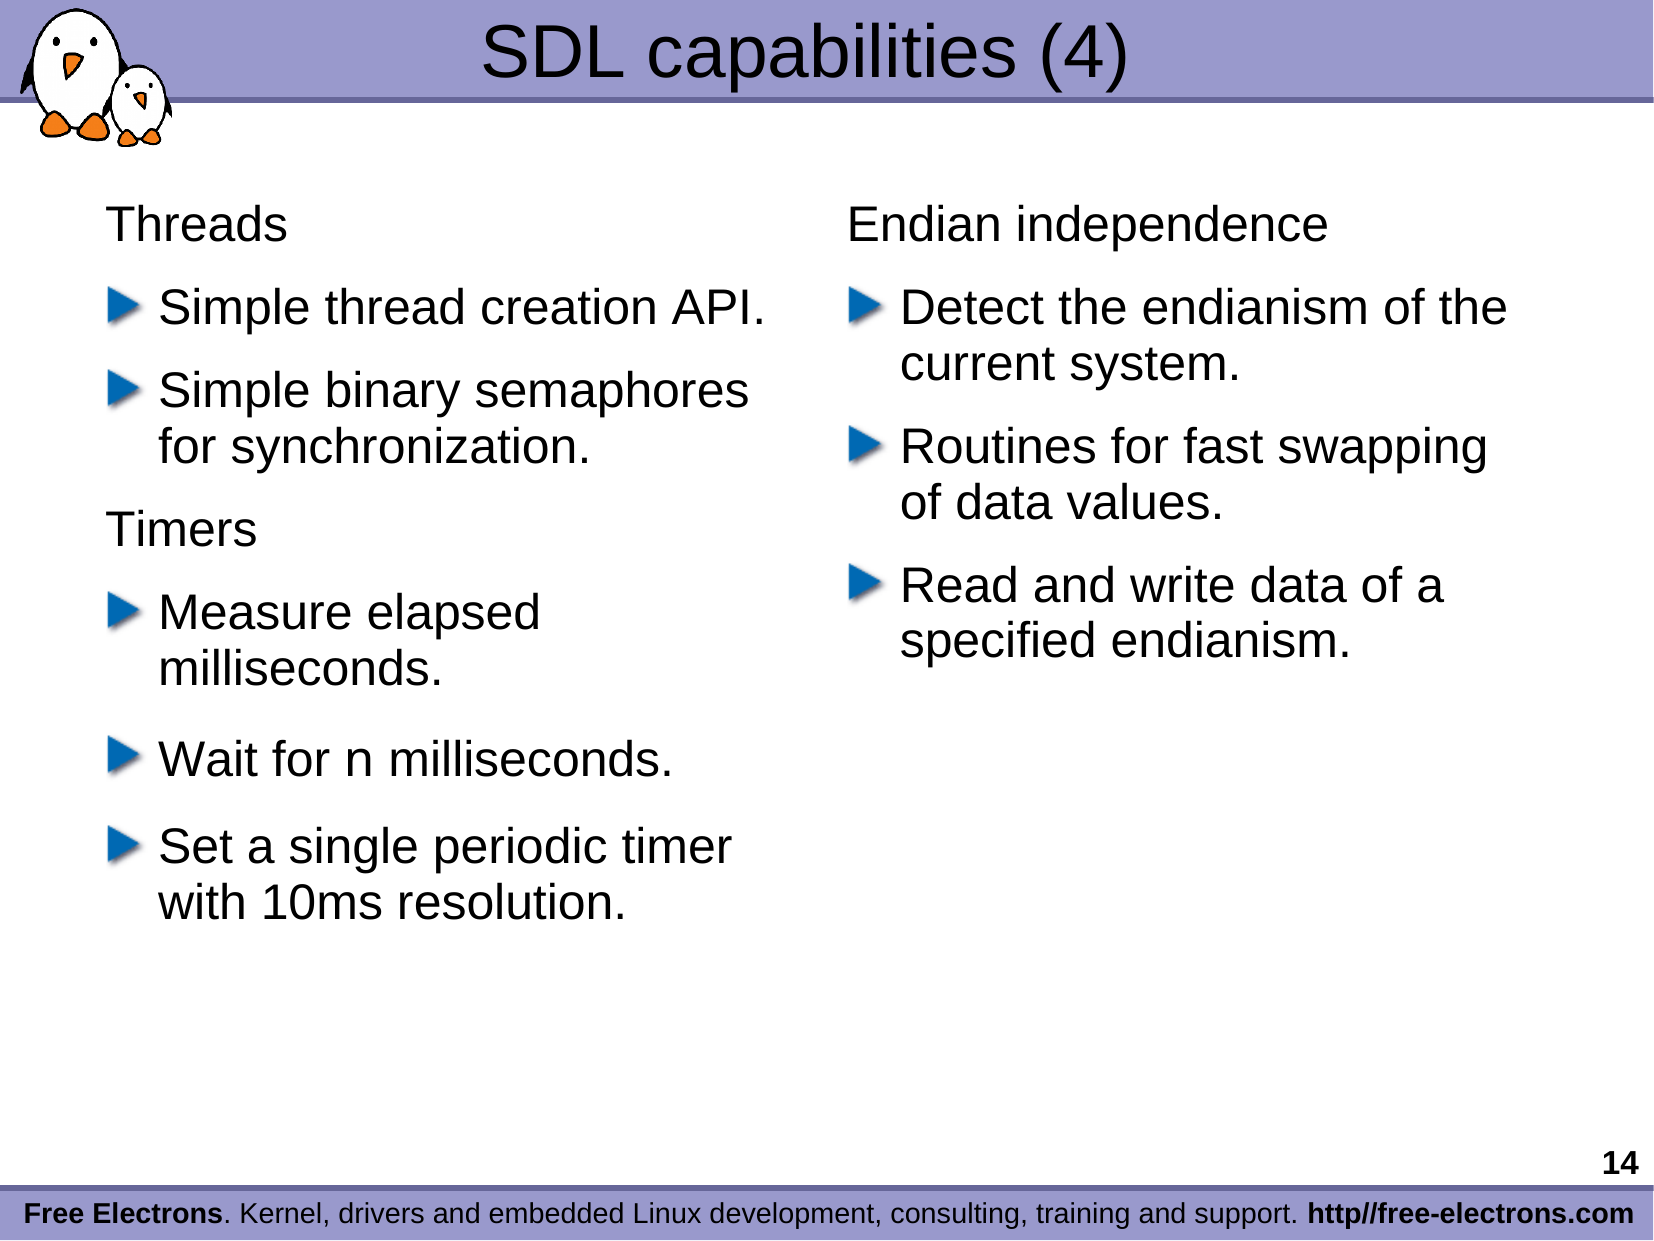

# SDL capabilities (4)
Threads
Simple thread creation API.
Simple binary semaphores
for synchronization.
Timers
Measure elapsed milliseconds.
Wait for n milliseconds.
Set a single periodic timer with 10ms resolution.
Endian independence
Detect the endianism of the current system.
Routines for fast swapping of data values.
Read and write data of a specified endianism.